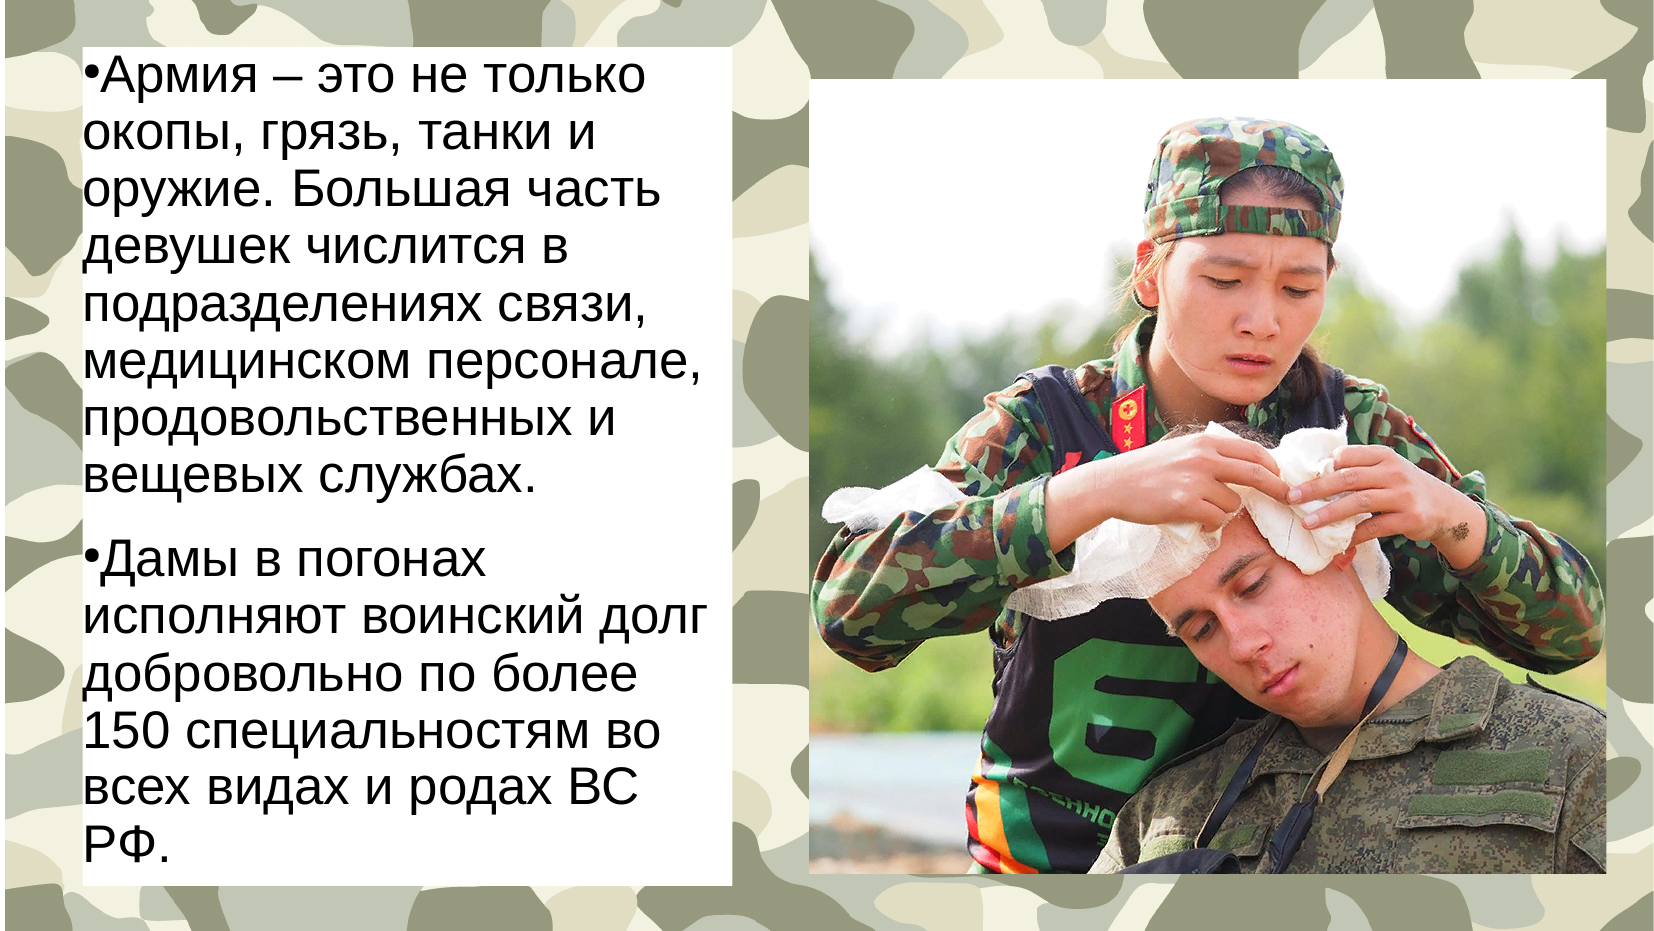

#
Армия – это не только окопы, грязь, танки и оружие. Большая часть девушек числится в подразделениях связи, медицинском персонале, продовольственных и вещевых службах.
Дамы в погонах исполняют воинский долг добровольно по более 150 специальностям во всех видах и родах ВС РФ.